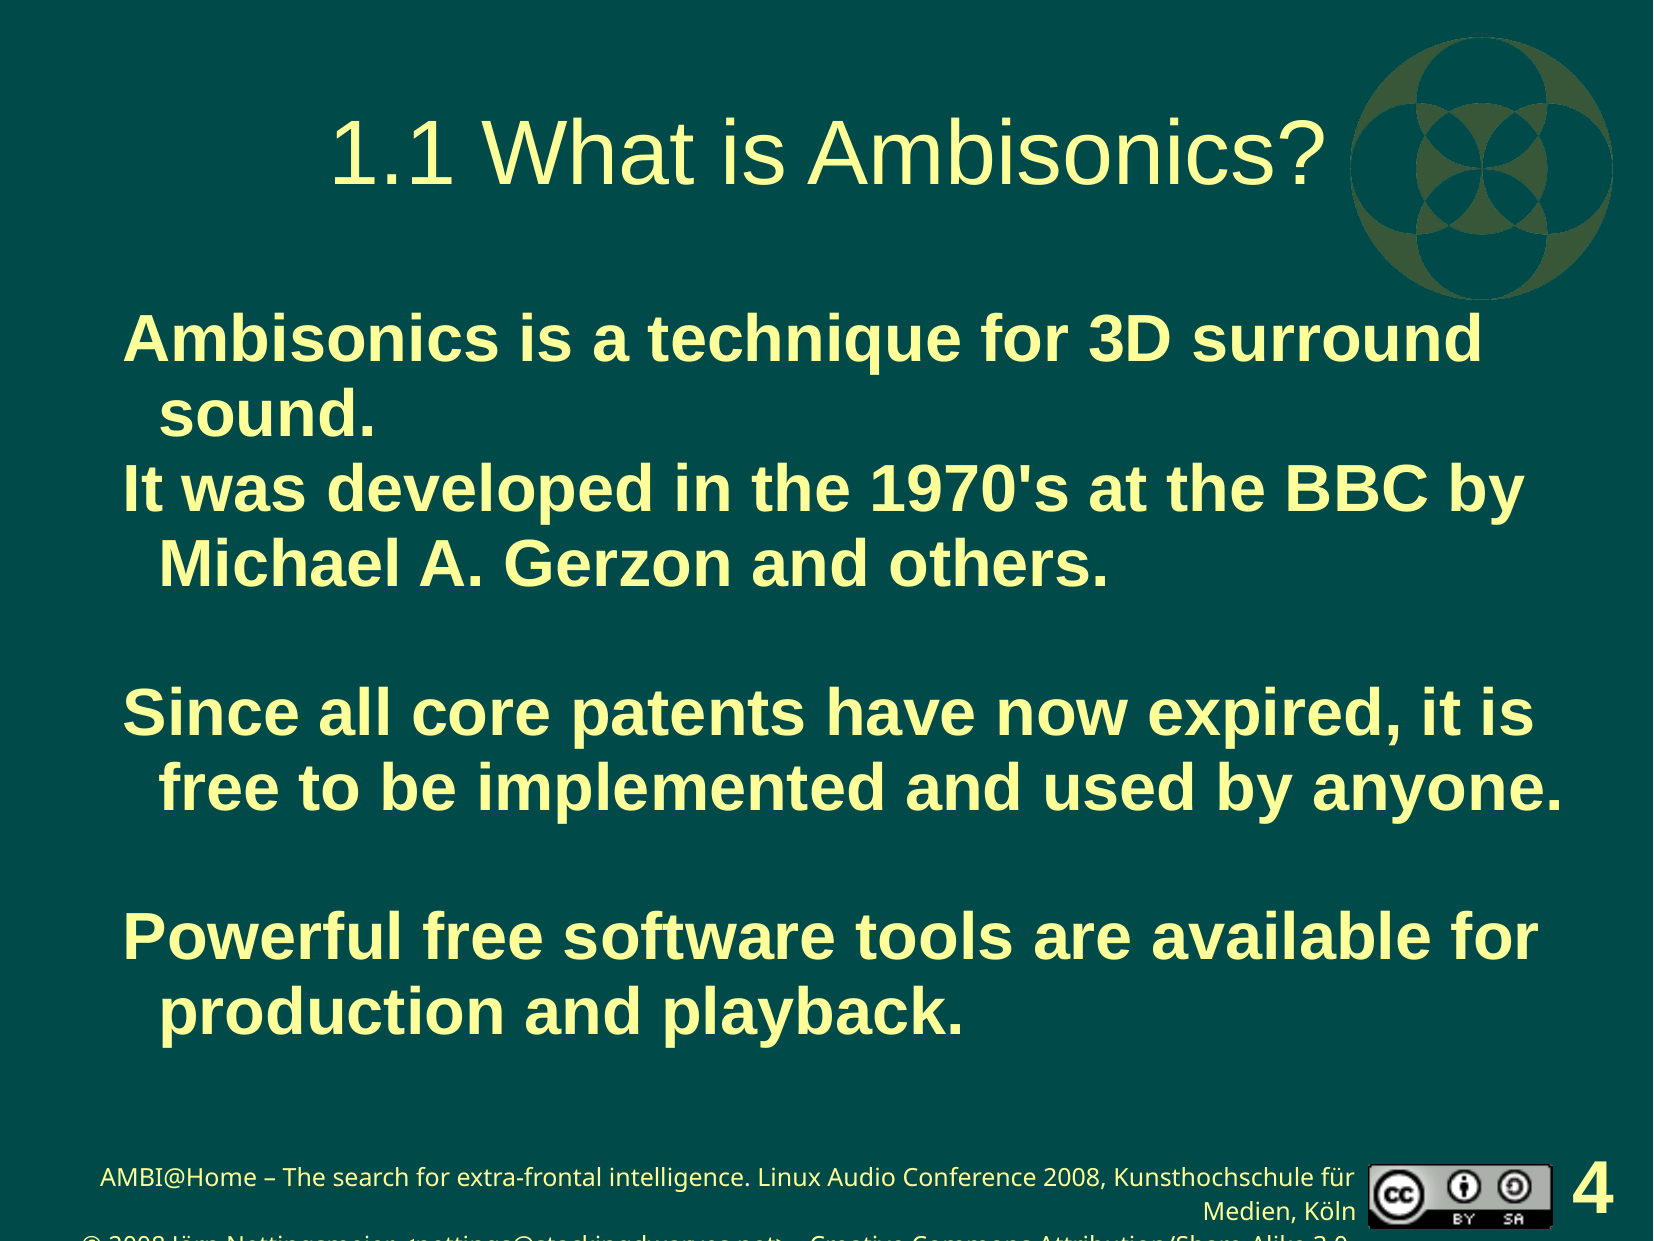

# 1.1 What is Ambisonics?
Ambisonics is a technique for 3D surround sound.
It was developed in the 1970's at the BBC by Michael A. Gerzon and others.
Since all core patents have now expired, it is free to be implemented and used by anyone.
Powerful free software tools are available for production and playback.